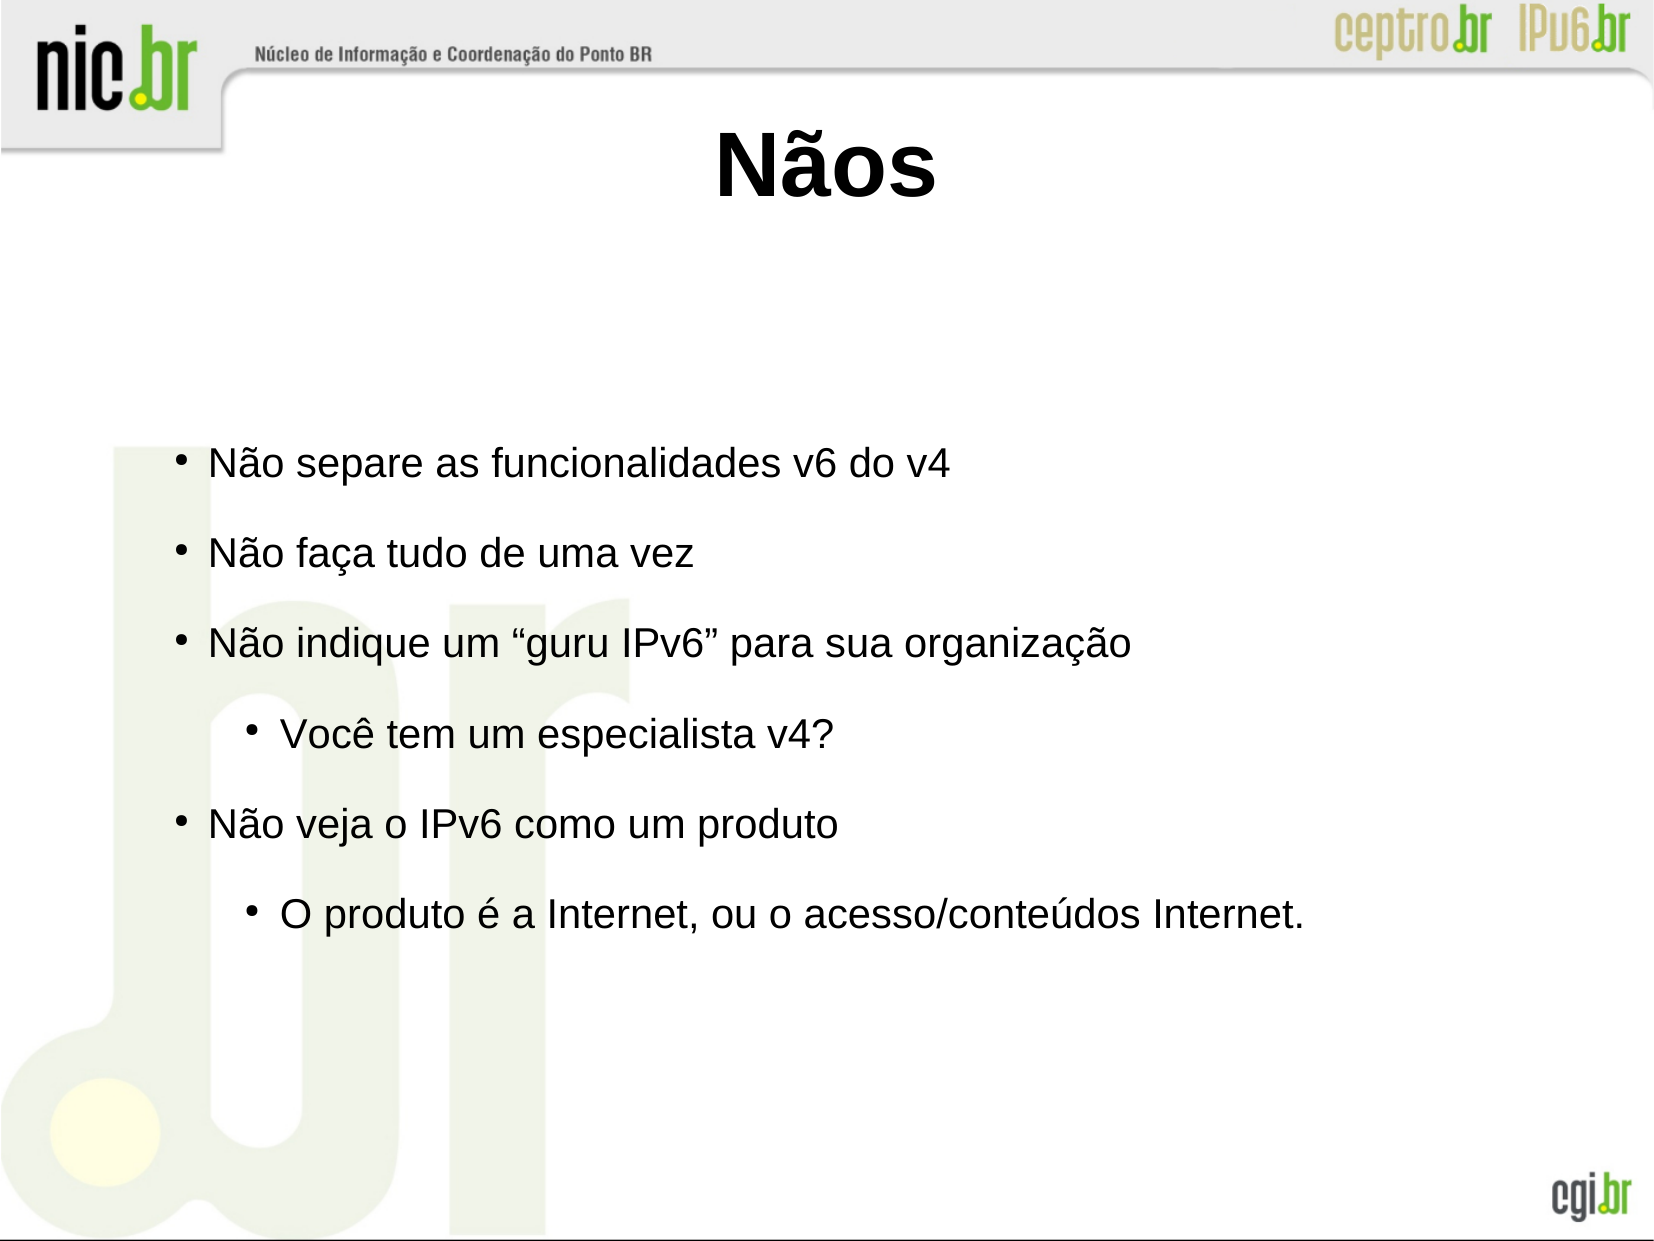

Nãos
Não separe as funcionalidades v6 do v4
Não faça tudo de uma vez
Não indique um “guru IPv6” para sua organização
Você tem um especialista v4?
Não veja o IPv6 como um produto
O produto é a Internet, ou o acesso/conteúdos Internet.